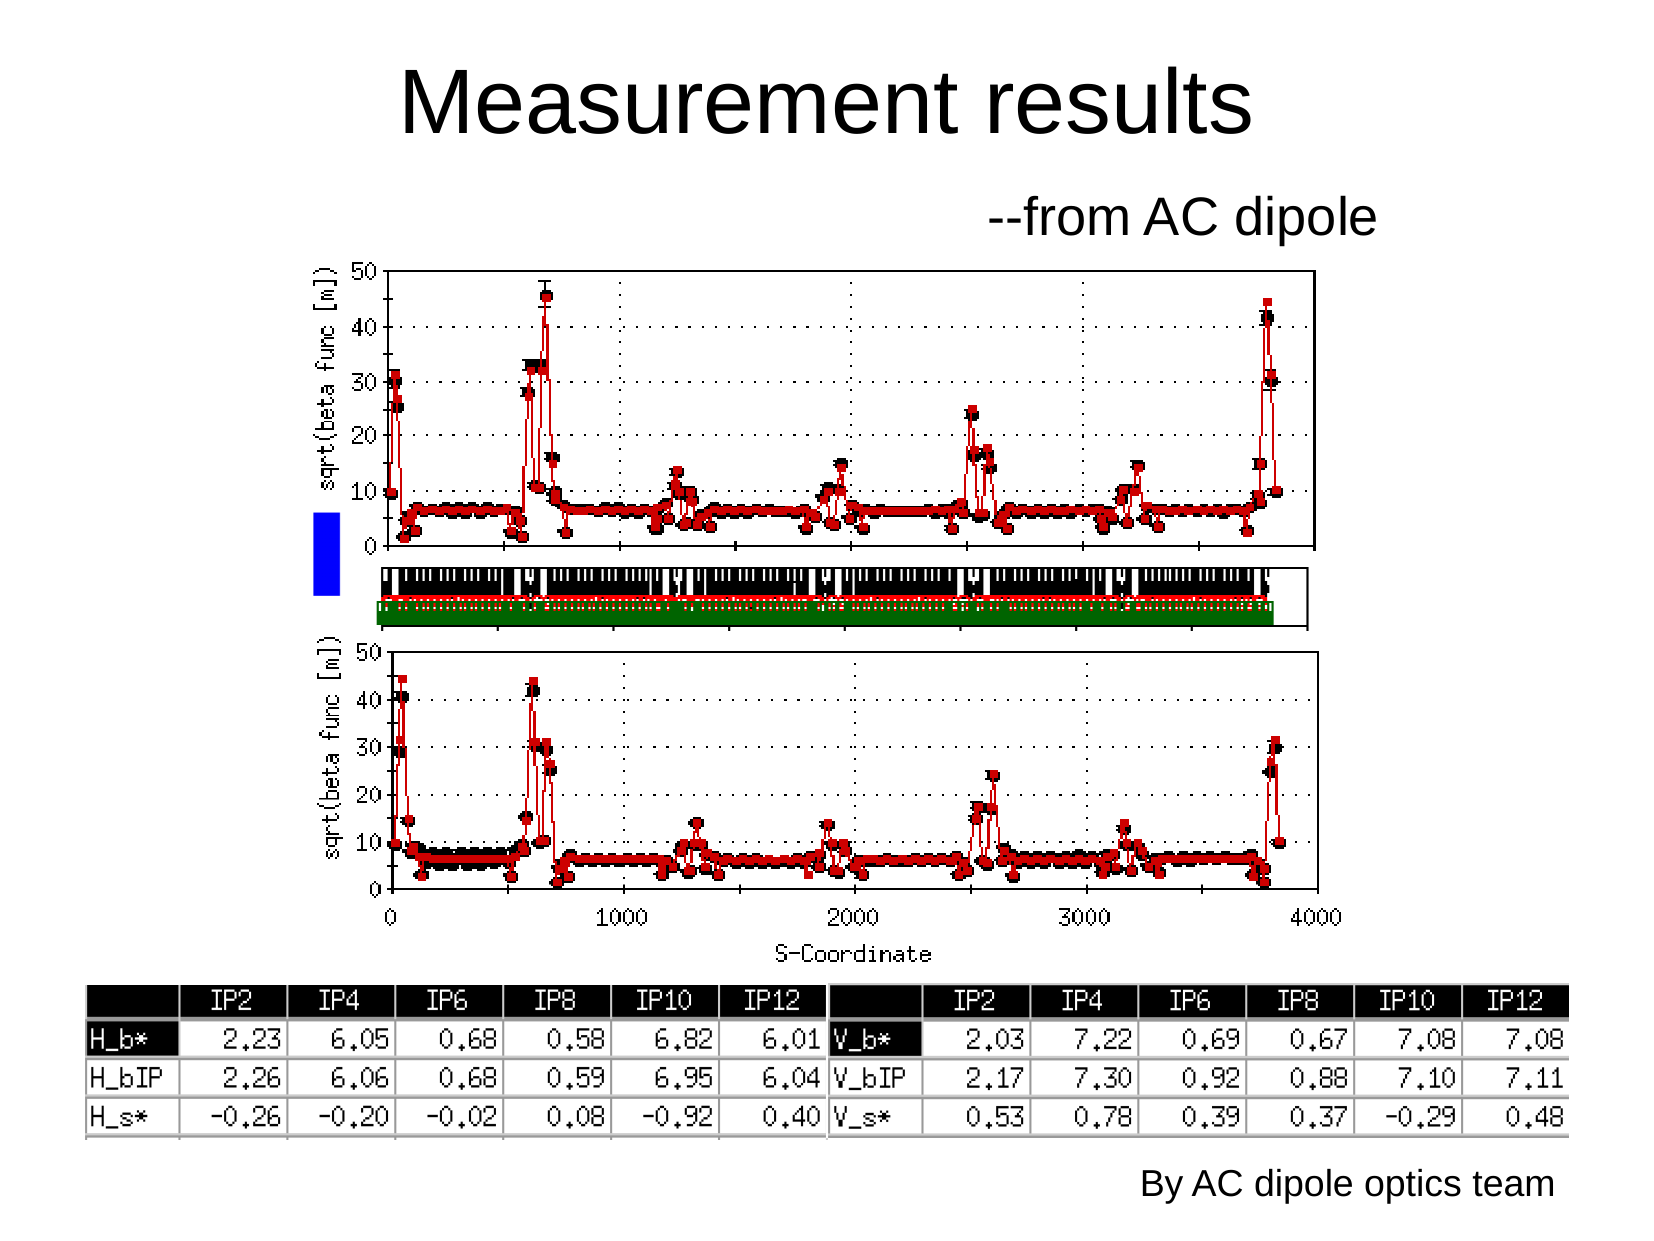

# Measurement results --from AC dipole
By AC dipole optics team